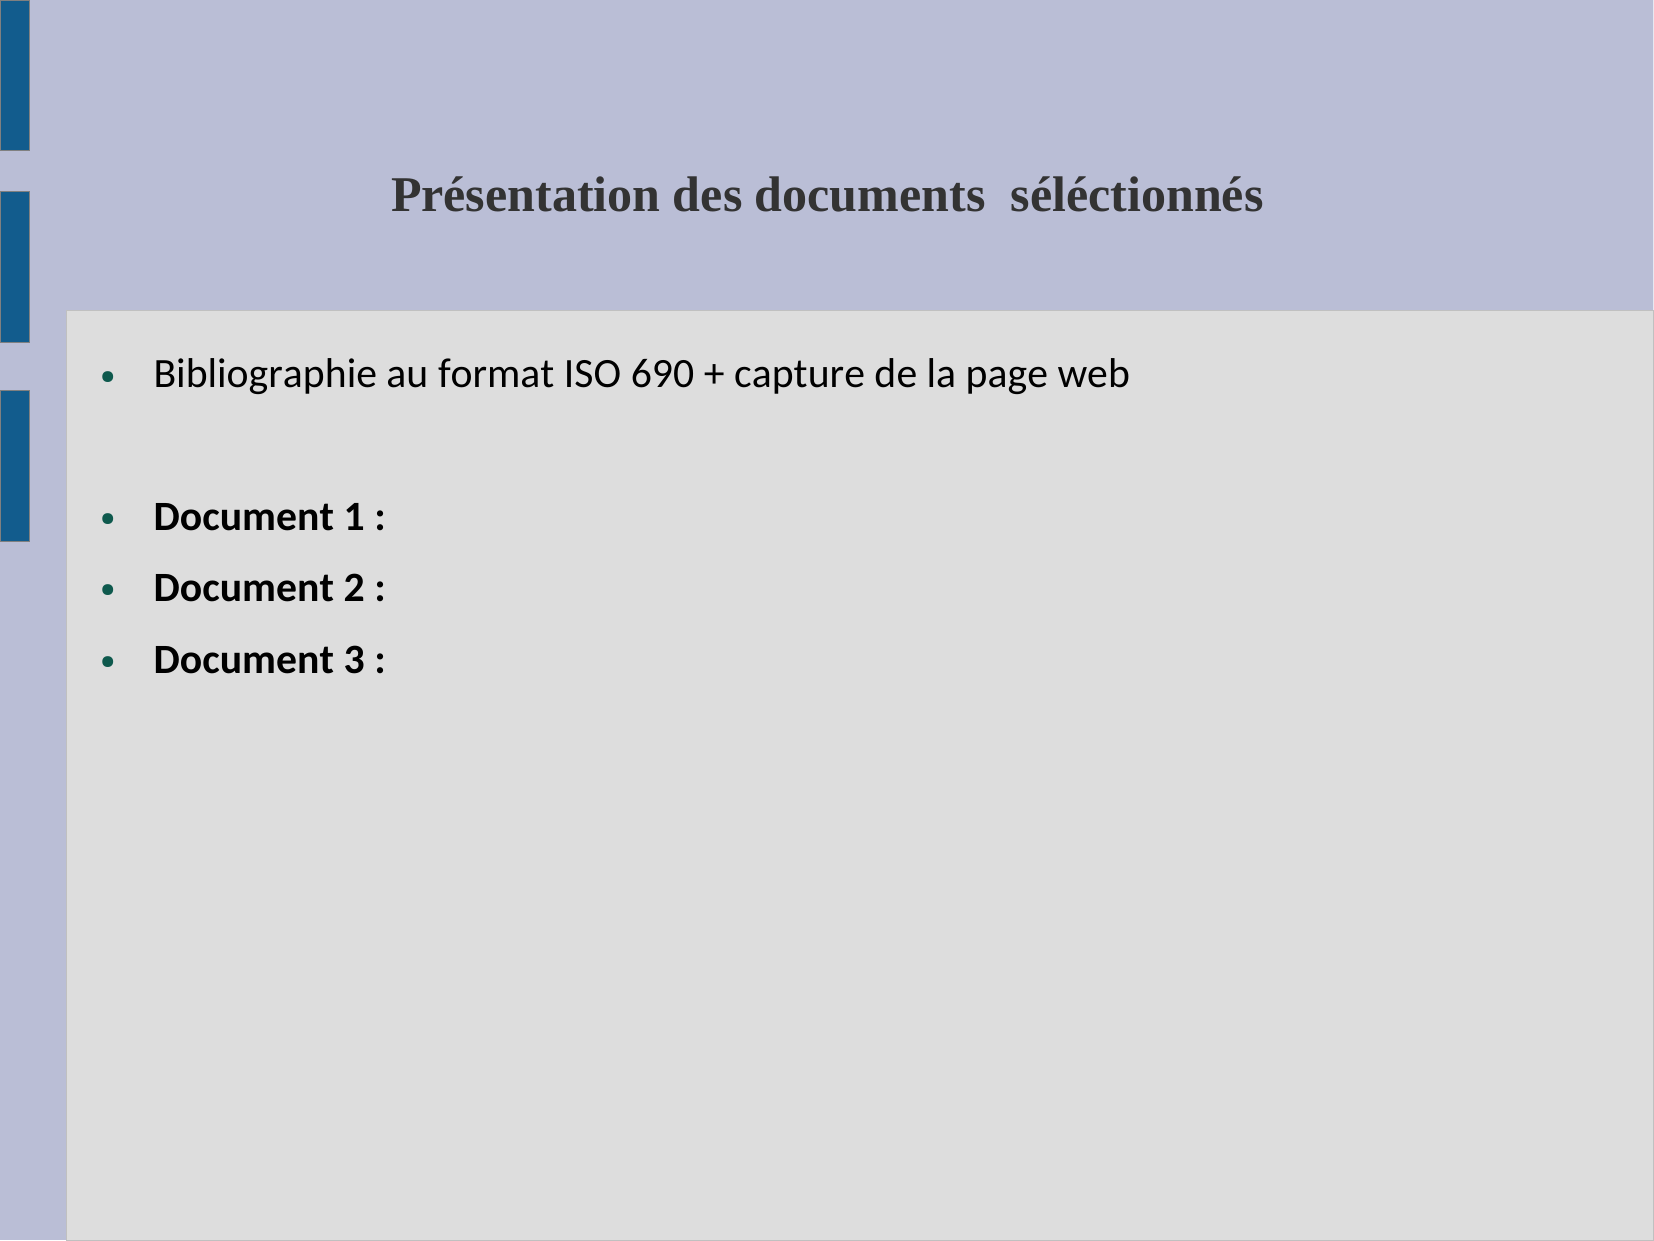

# Présentation des documents séléctionnés
Bibliographie au format ISO 690 + capture de la page web
Document 1 :
Document 2 :
Document 3 :